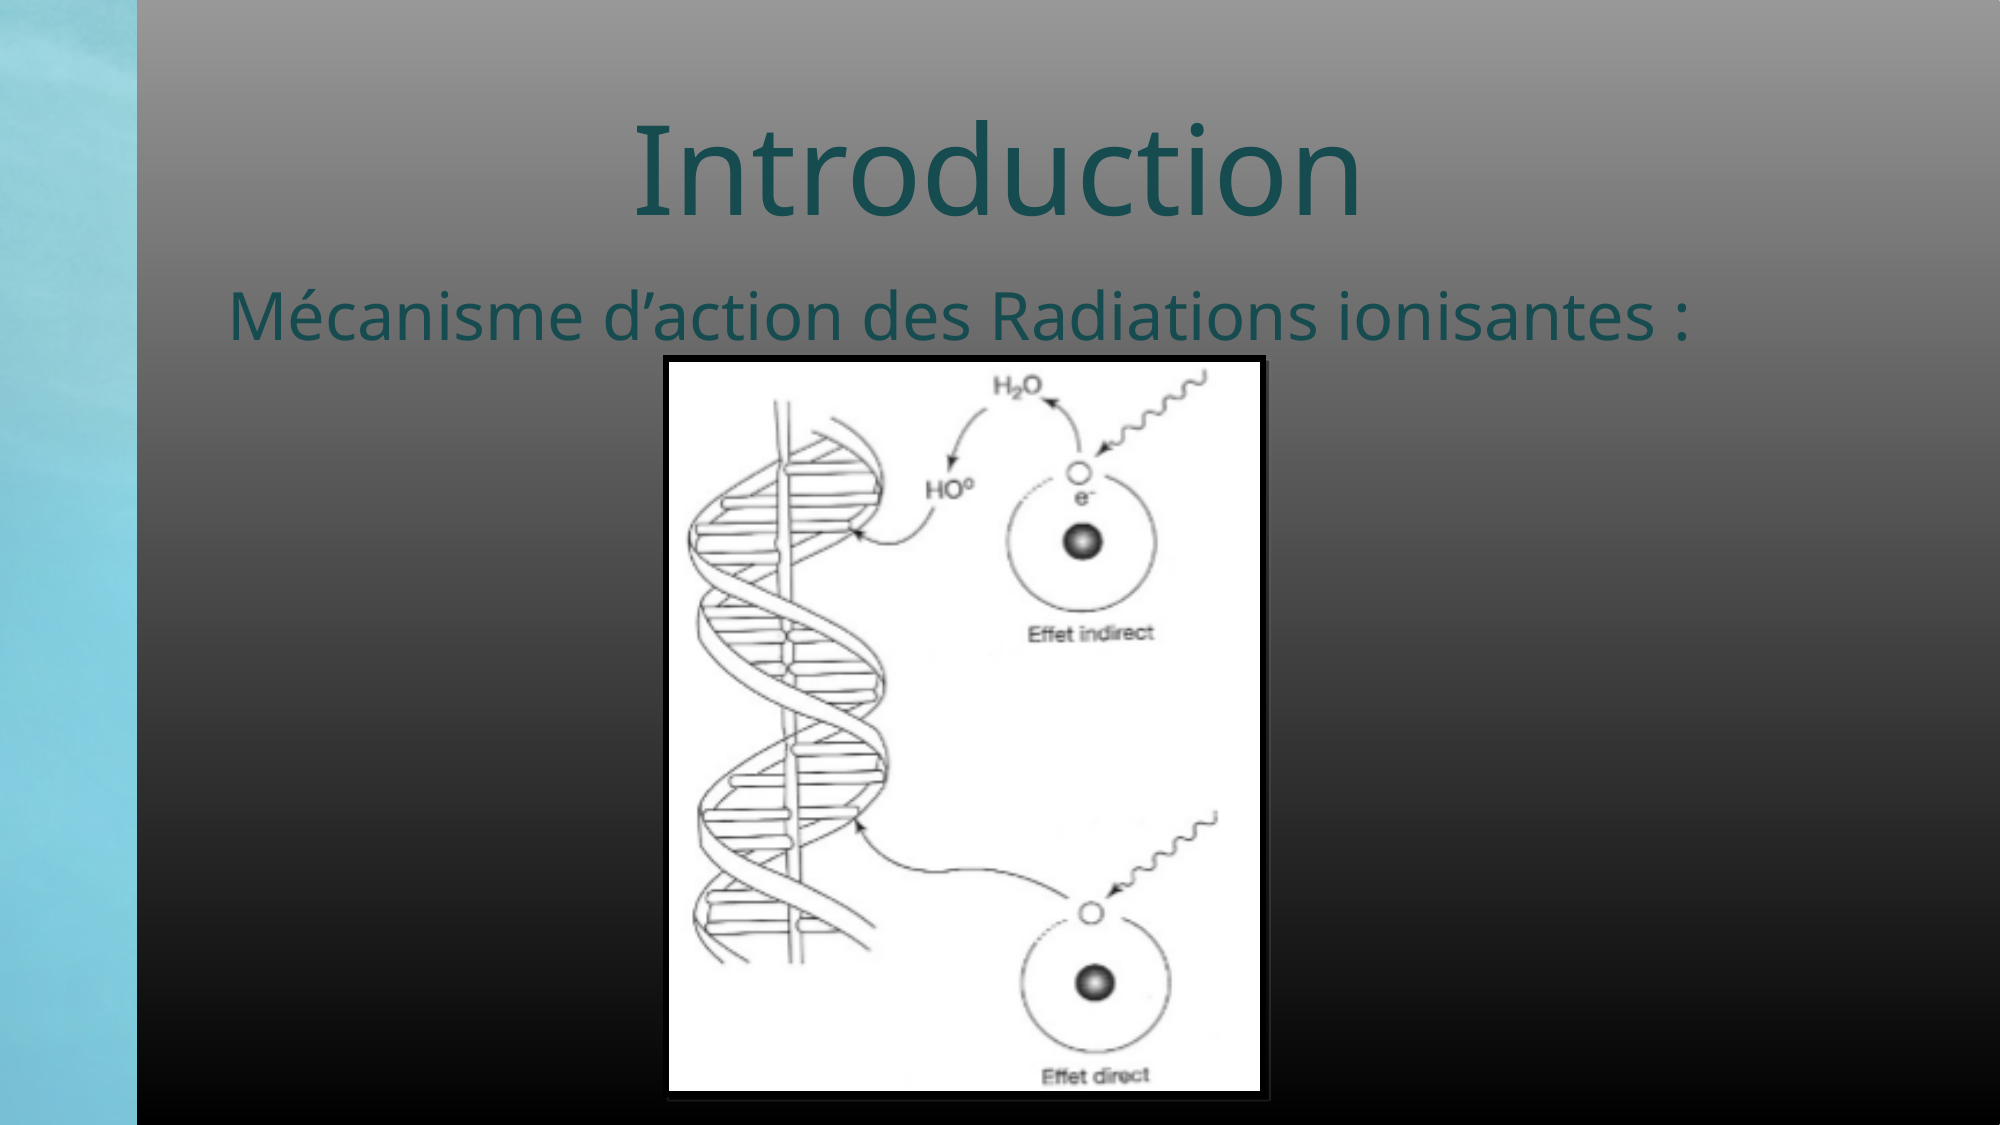

# Introduction
Mécanisme d’action des Radiations ionisantes :